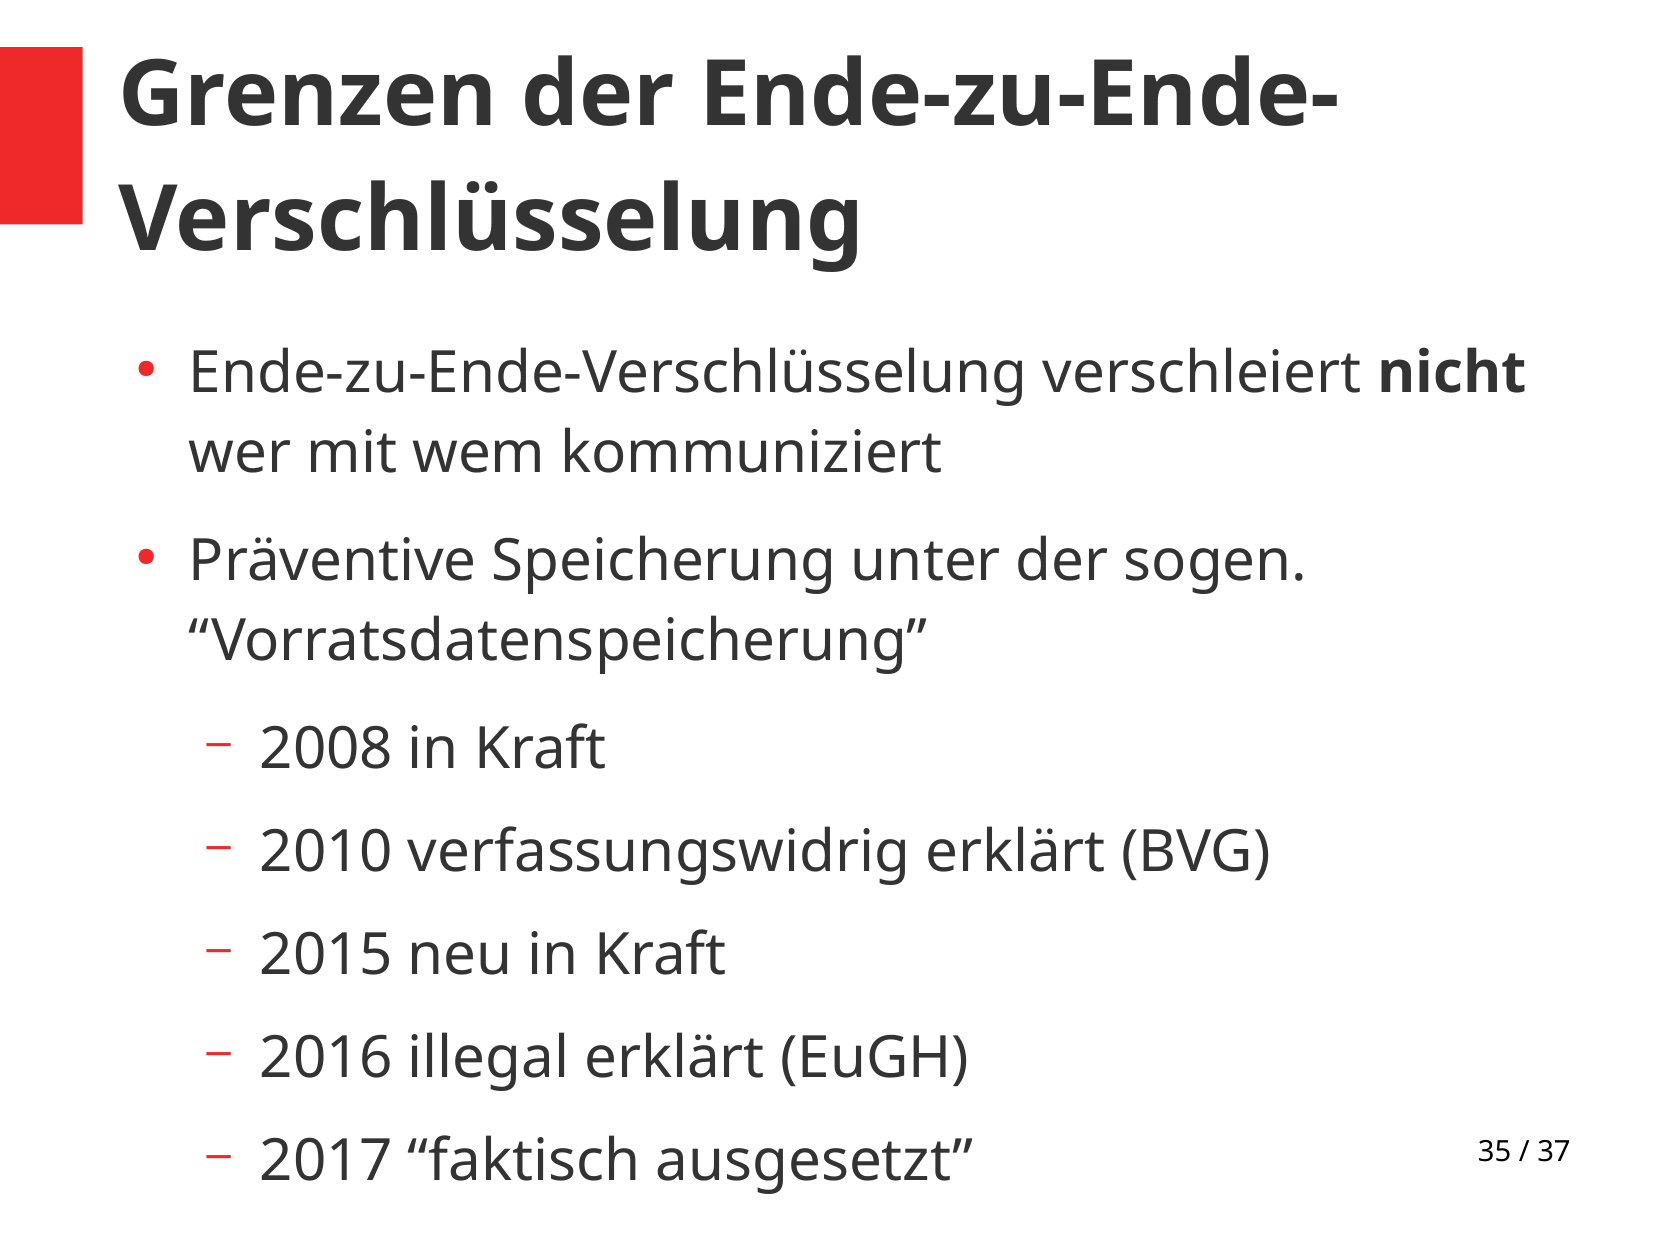

# Grenzen der Ende-zu-Ende-Verschlüsselung
Ende-zu-Ende-Verschlüsselung verschleiert nicht wer mit wem kommuniziert
Präventive Speicherung unter der sogen. “Vorratsdatenspeicherung”
2008 in Kraft
2010 verfassungswidrig erklärt (BVG)
2015 neu in Kraft
2016 illegal erklärt (EuGH)
2017 “faktisch ausgesetzt”
35